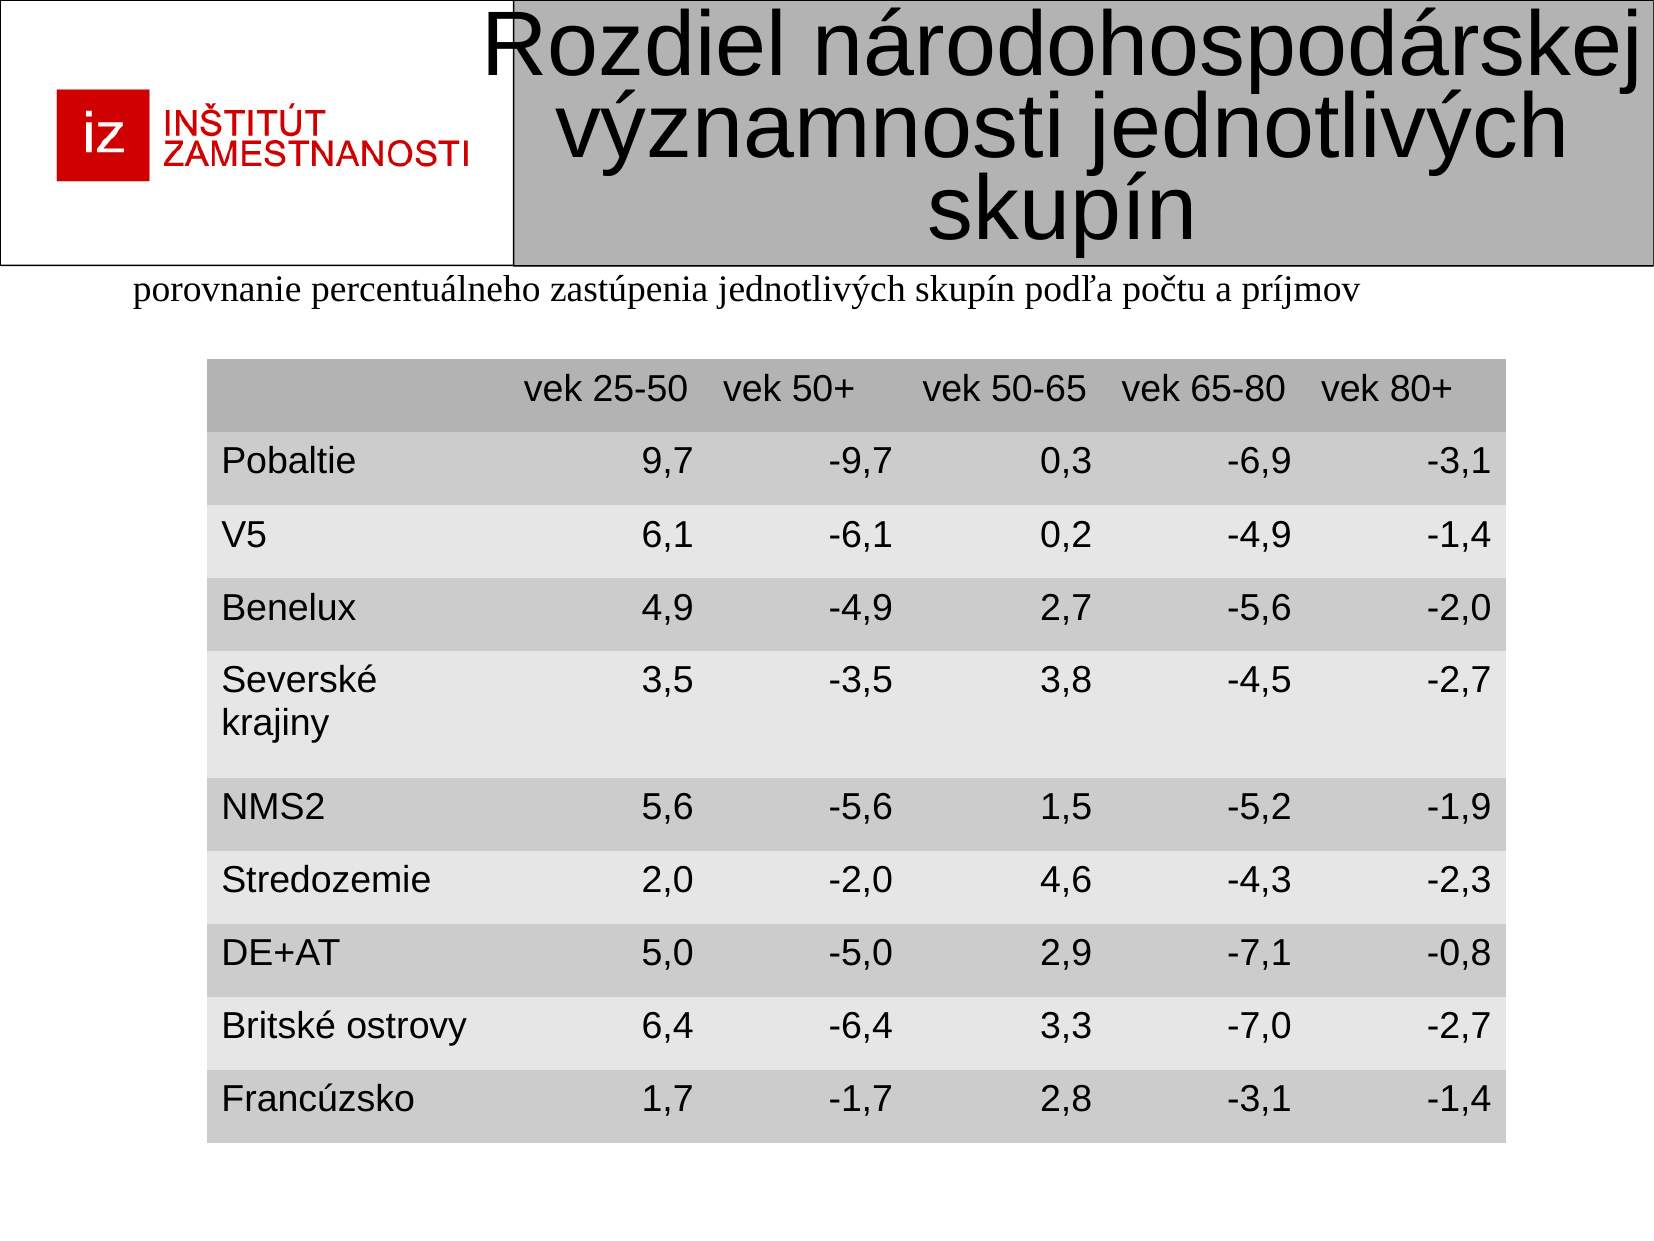

# Rozdiel národohospodárskej významnosti jednotlivých skupín
porovnanie percentuálneho zastúpenia jednotlivých skupín podľa počtu a príjmov
| | vek 25-50 | vek 50+ | vek 50-65 | vek 65-80 | vek 80+ |
| --- | --- | --- | --- | --- | --- |
| Pobaltie | 9,7 | -9,7 | 0,3 | -6,9 | -3,1 |
| V5 | 6,1 | -6,1 | 0,2 | -4,9 | -1,4 |
| Benelux | 4,9 | -4,9 | 2,7 | -5,6 | -2,0 |
| Severské krajiny | 3,5 | -3,5 | 3,8 | -4,5 | -2,7 |
| NMS2 | 5,6 | -5,6 | 1,5 | -5,2 | -1,9 |
| Stredozemie | 2,0 | -2,0 | 4,6 | -4,3 | -2,3 |
| DE+AT | 5,0 | -5,0 | 2,9 | -7,1 | -0,8 |
| Britské ostrovy | 6,4 | -6,4 | 3,3 | -7,0 | -2,7 |
| Francúzsko | 1,7 | -1,7 | 2,8 | -3,1 | -1,4 |